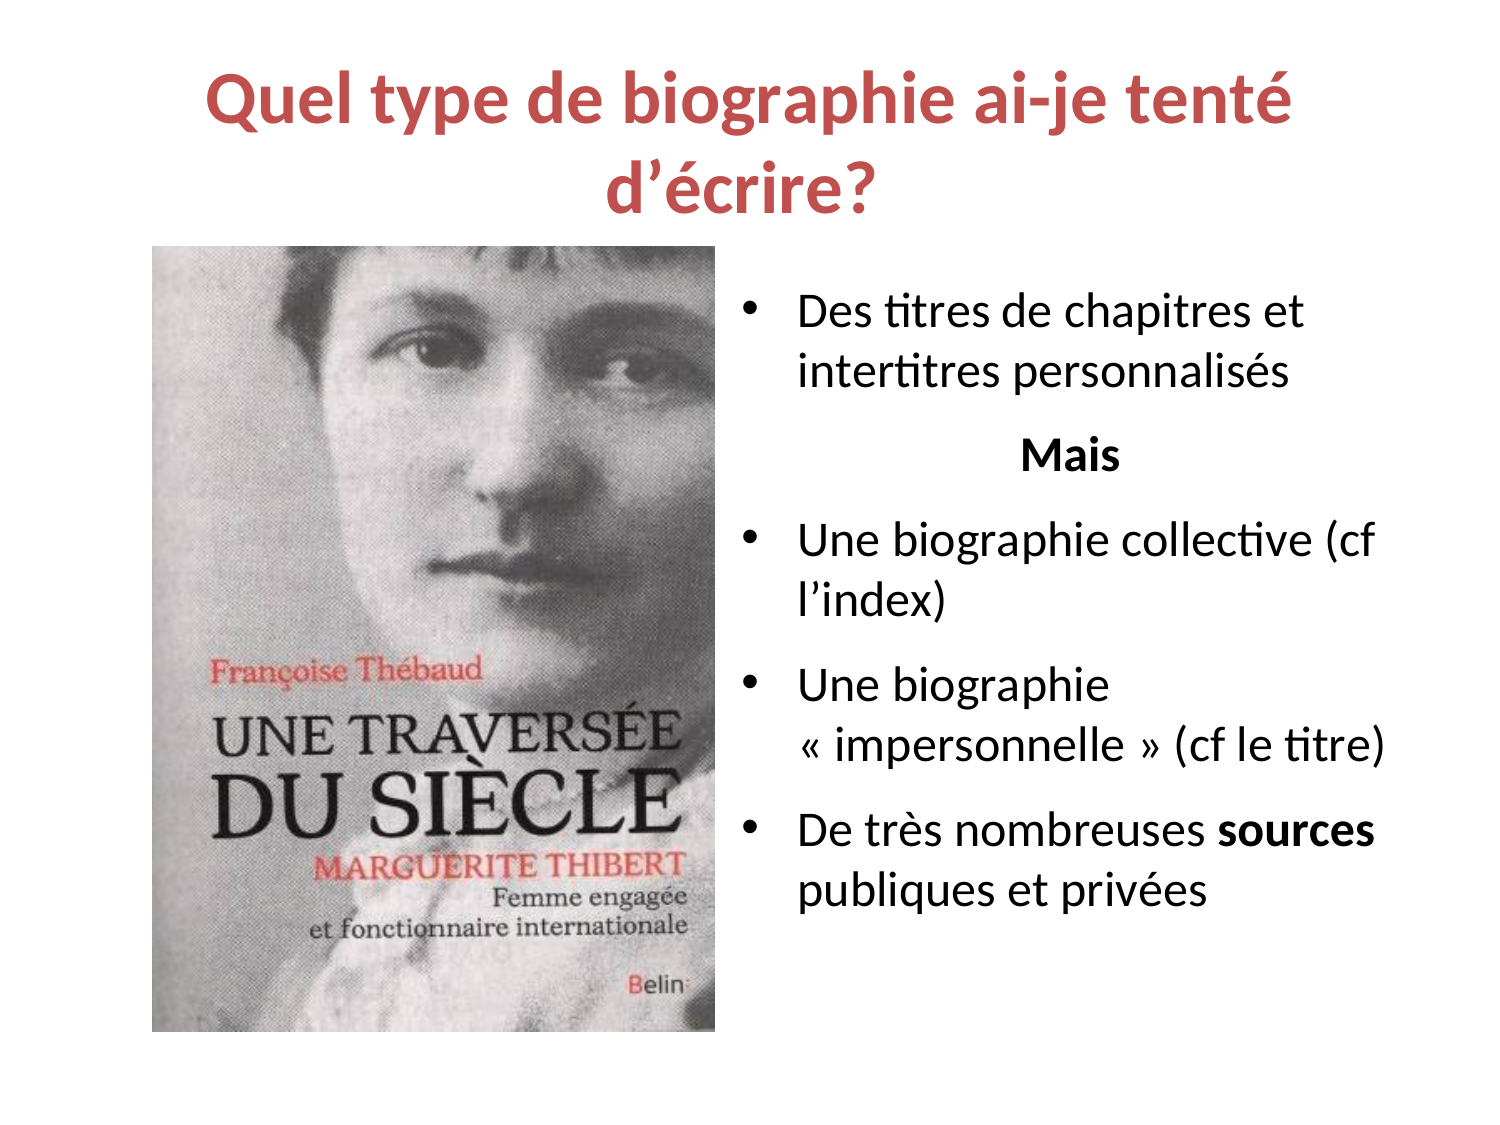

# Quel type de biographie ai-je tenté d’écrire?
Des titres de chapitres et intertitres personnalisés
Mais
Une biographie collective (cf l’index)
Une biographie « impersonnelle » (cf le titre)
De très nombreuses sources publiques et privées